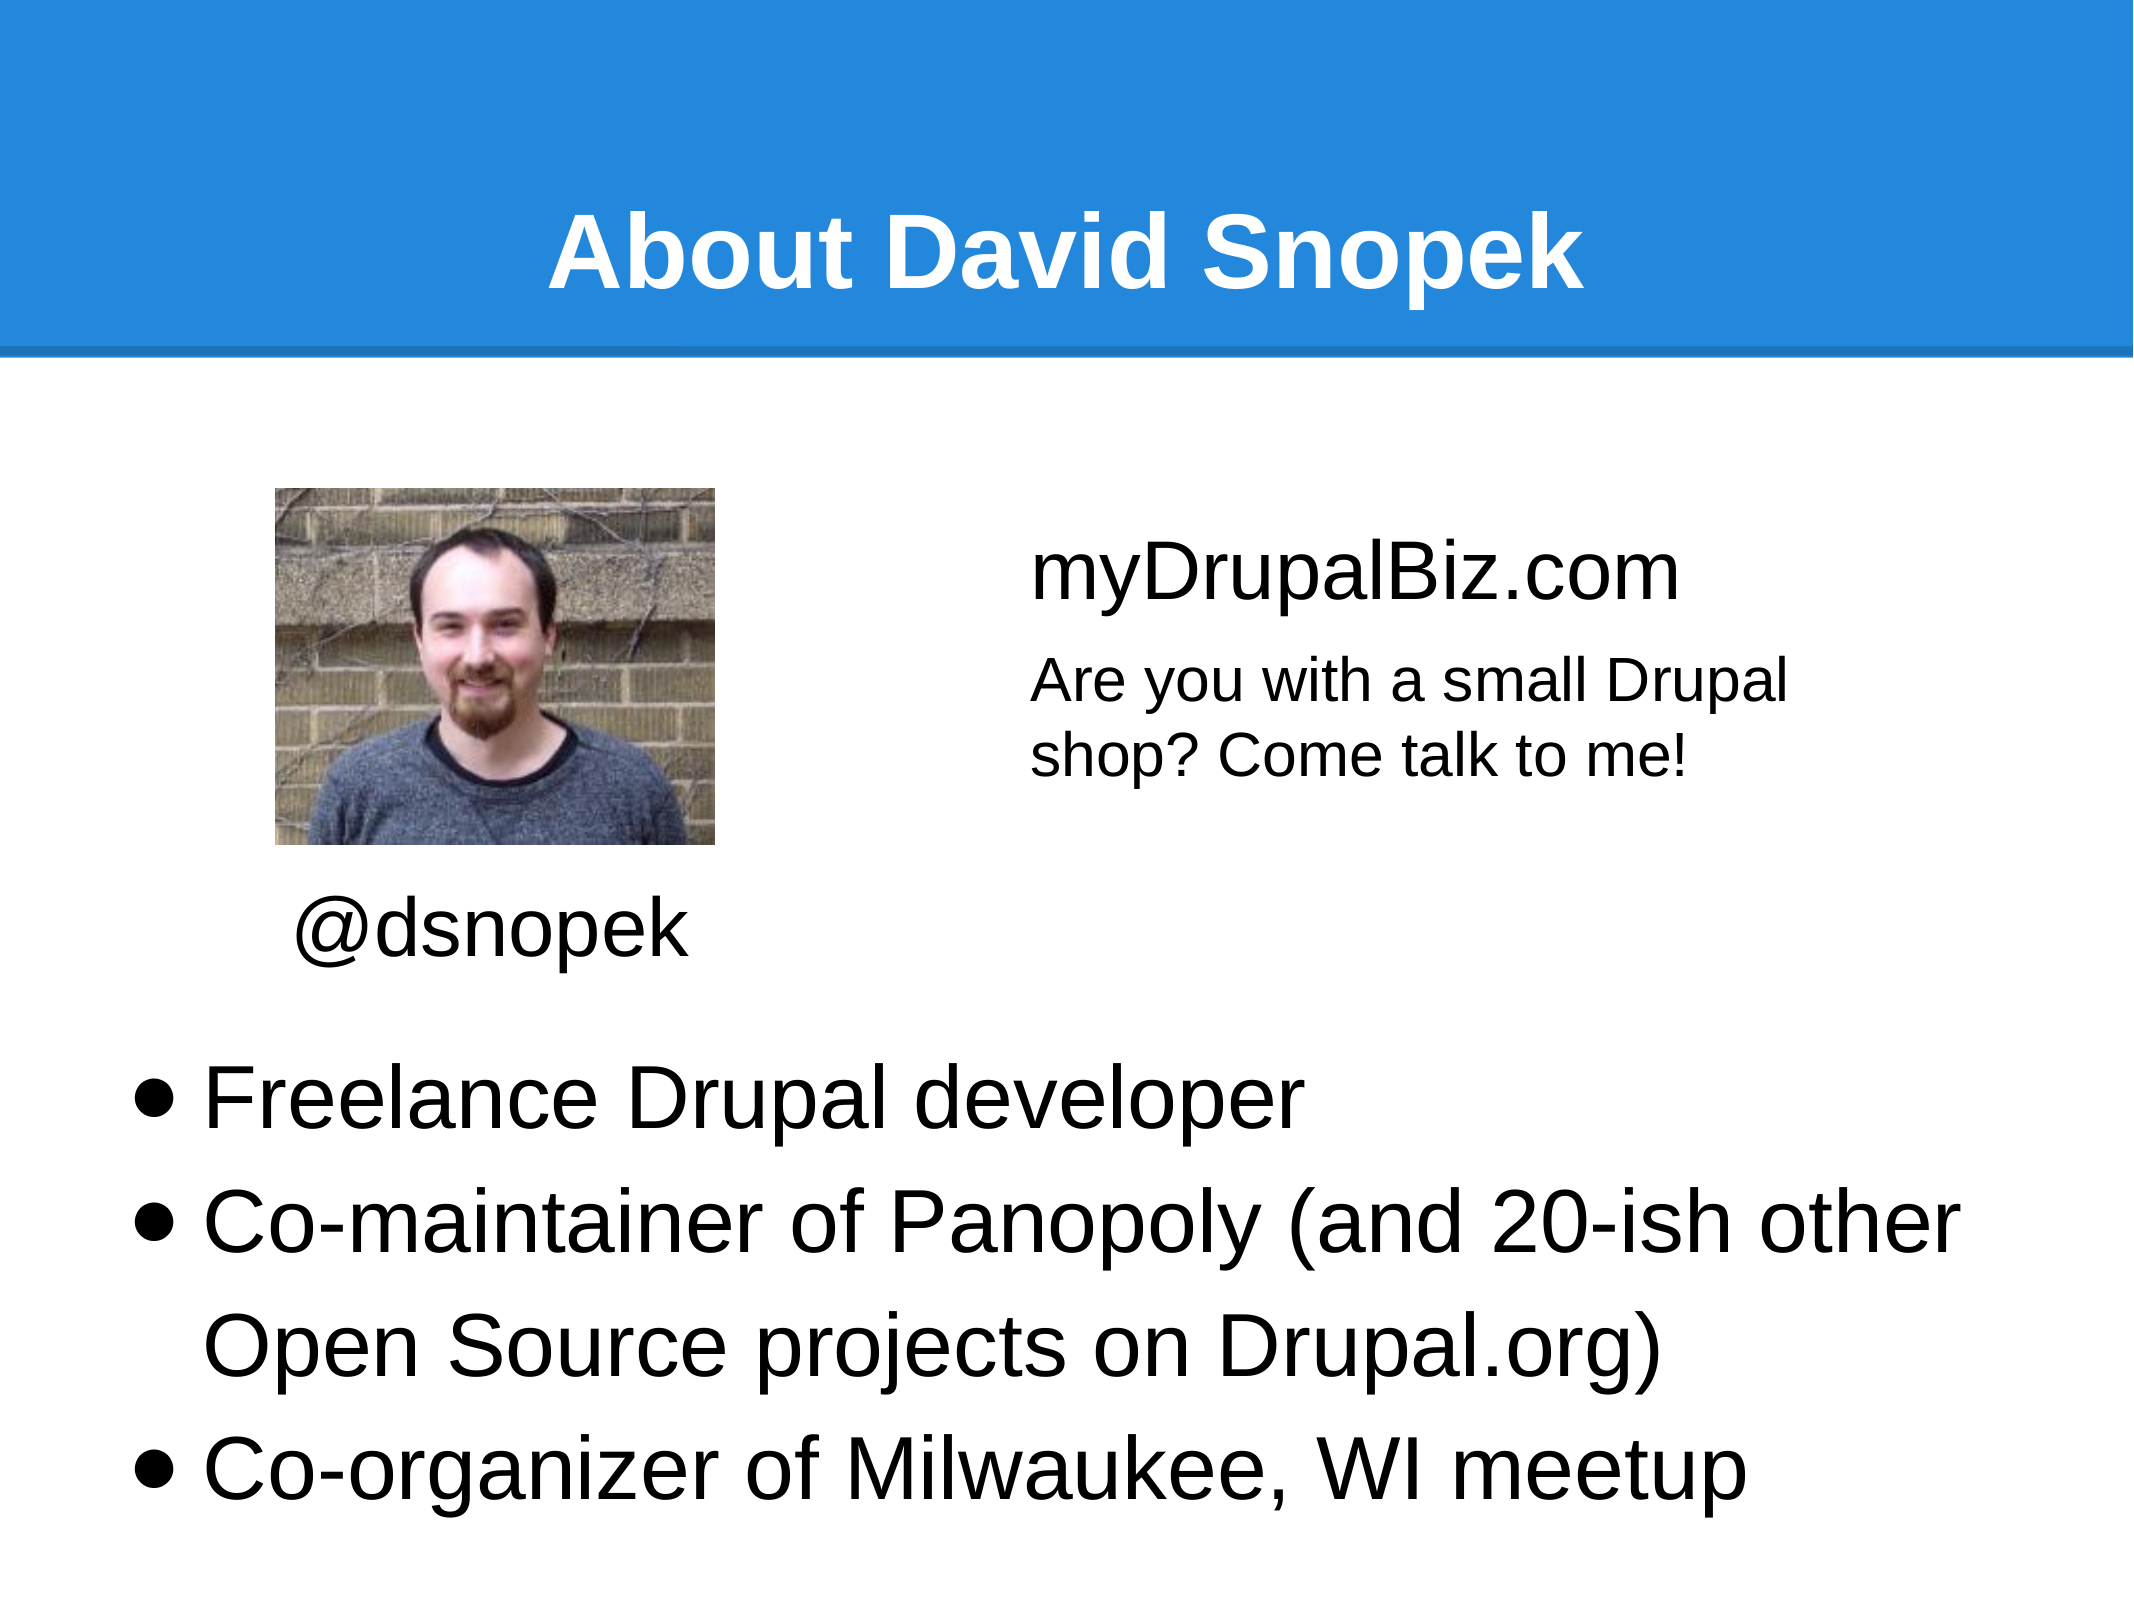

# About David Snopek
myDrupalBiz.com
Are you with a small Drupal shop? Come talk to me!
@dsnopek
Freelance Drupal developer
Co-maintainer of Panopoly (and 20-ish other Open Source projects on Drupal.org)
Co-organizer of Milwaukee, WI meetup